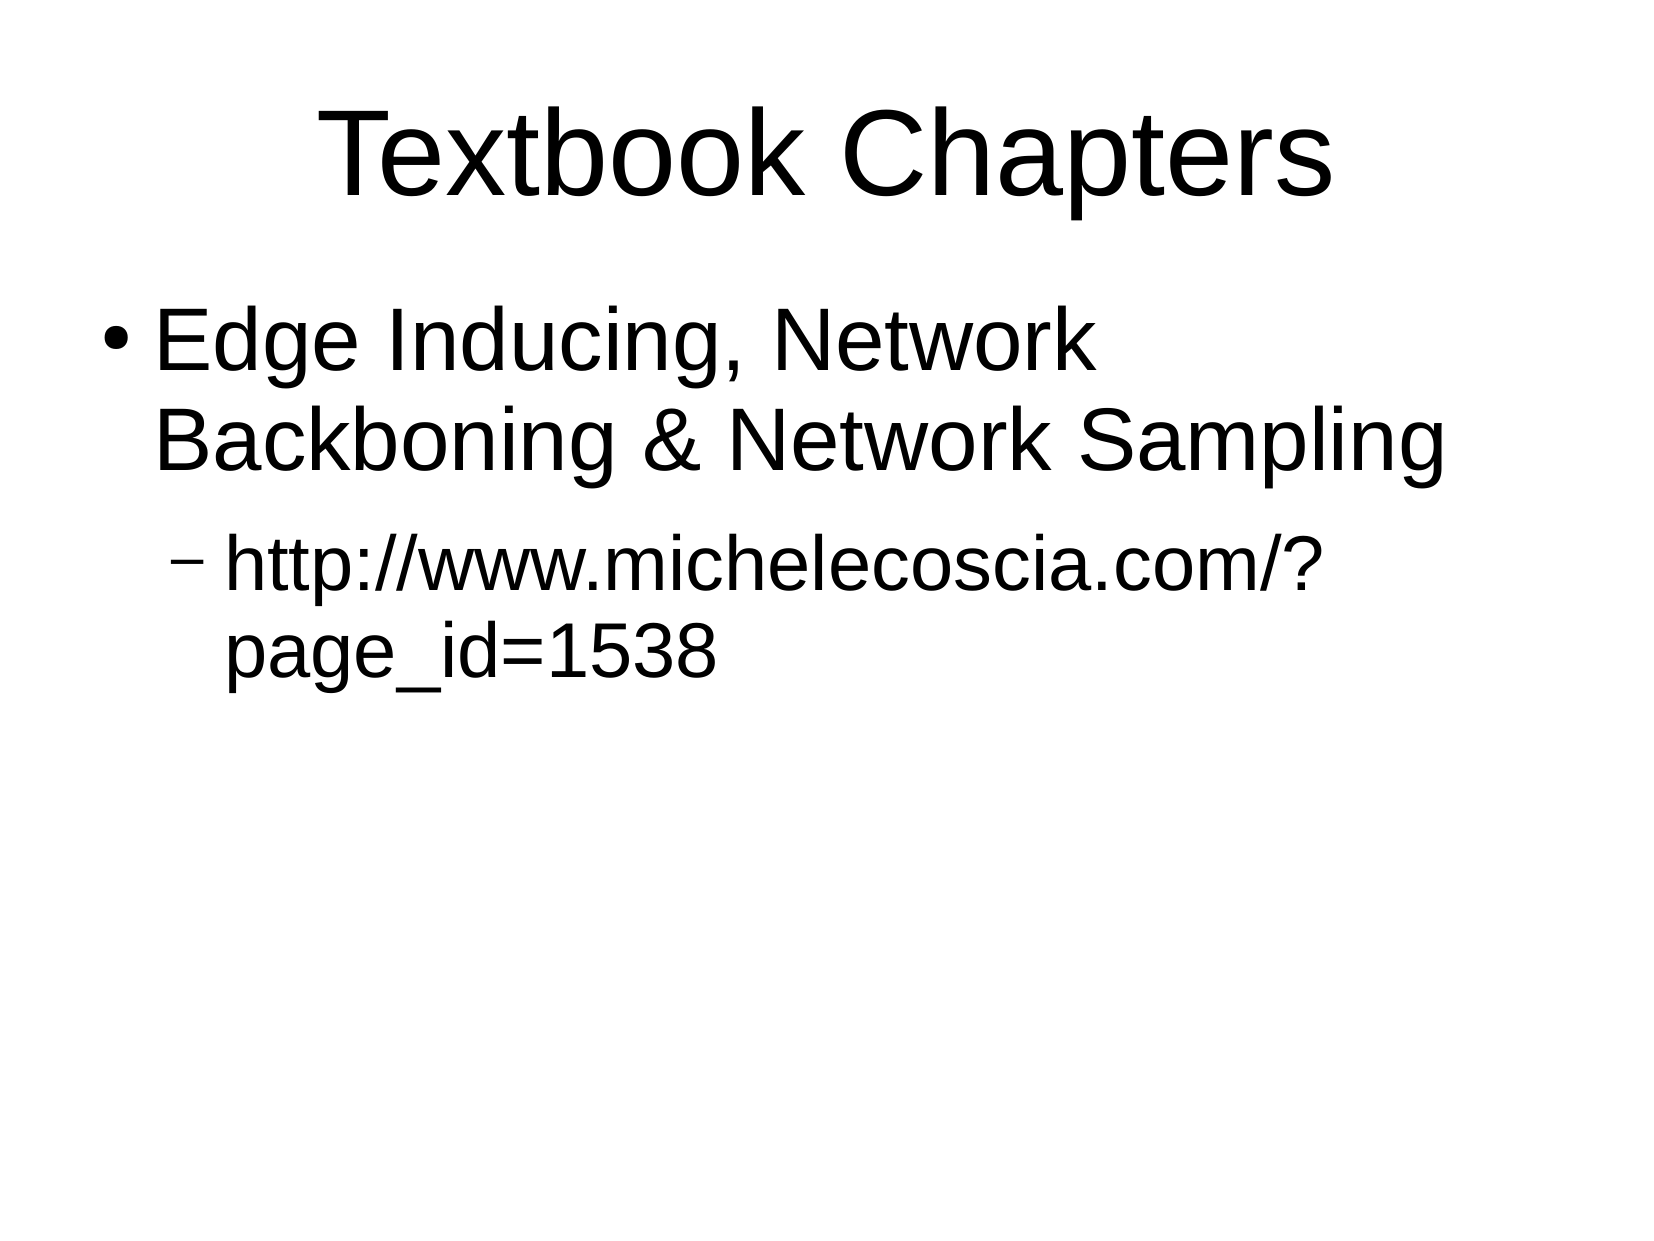

# Textbook Chapters
Edge Inducing, Network Backboning & Network Sampling
http://www.michelecoscia.com/?page_id=1538